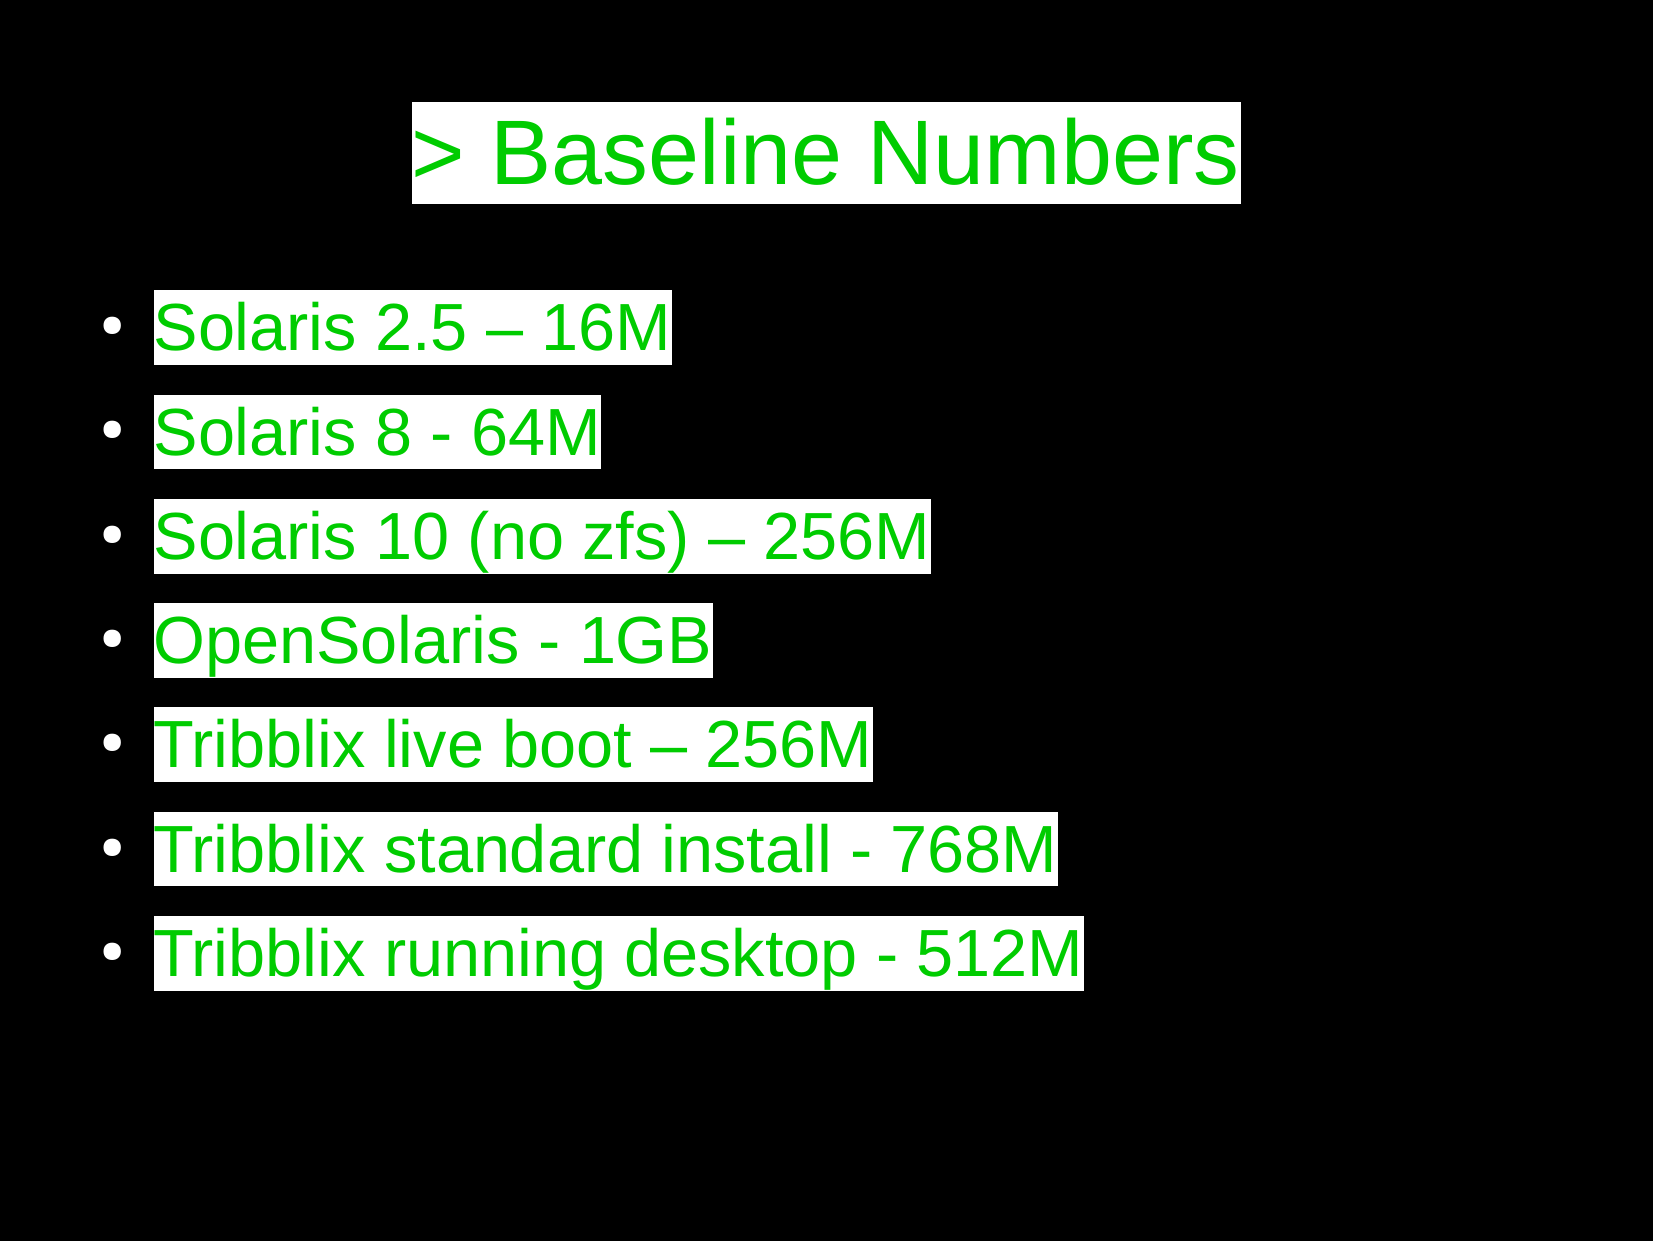

# > Baseline Numbers
Solaris 2.5 – 16M
Solaris 8 - 64M
Solaris 10 (no zfs) – 256M
OpenSolaris - 1GB
Tribblix live boot – 256M
Tribblix standard install - 768M
Tribblix running desktop - 512M